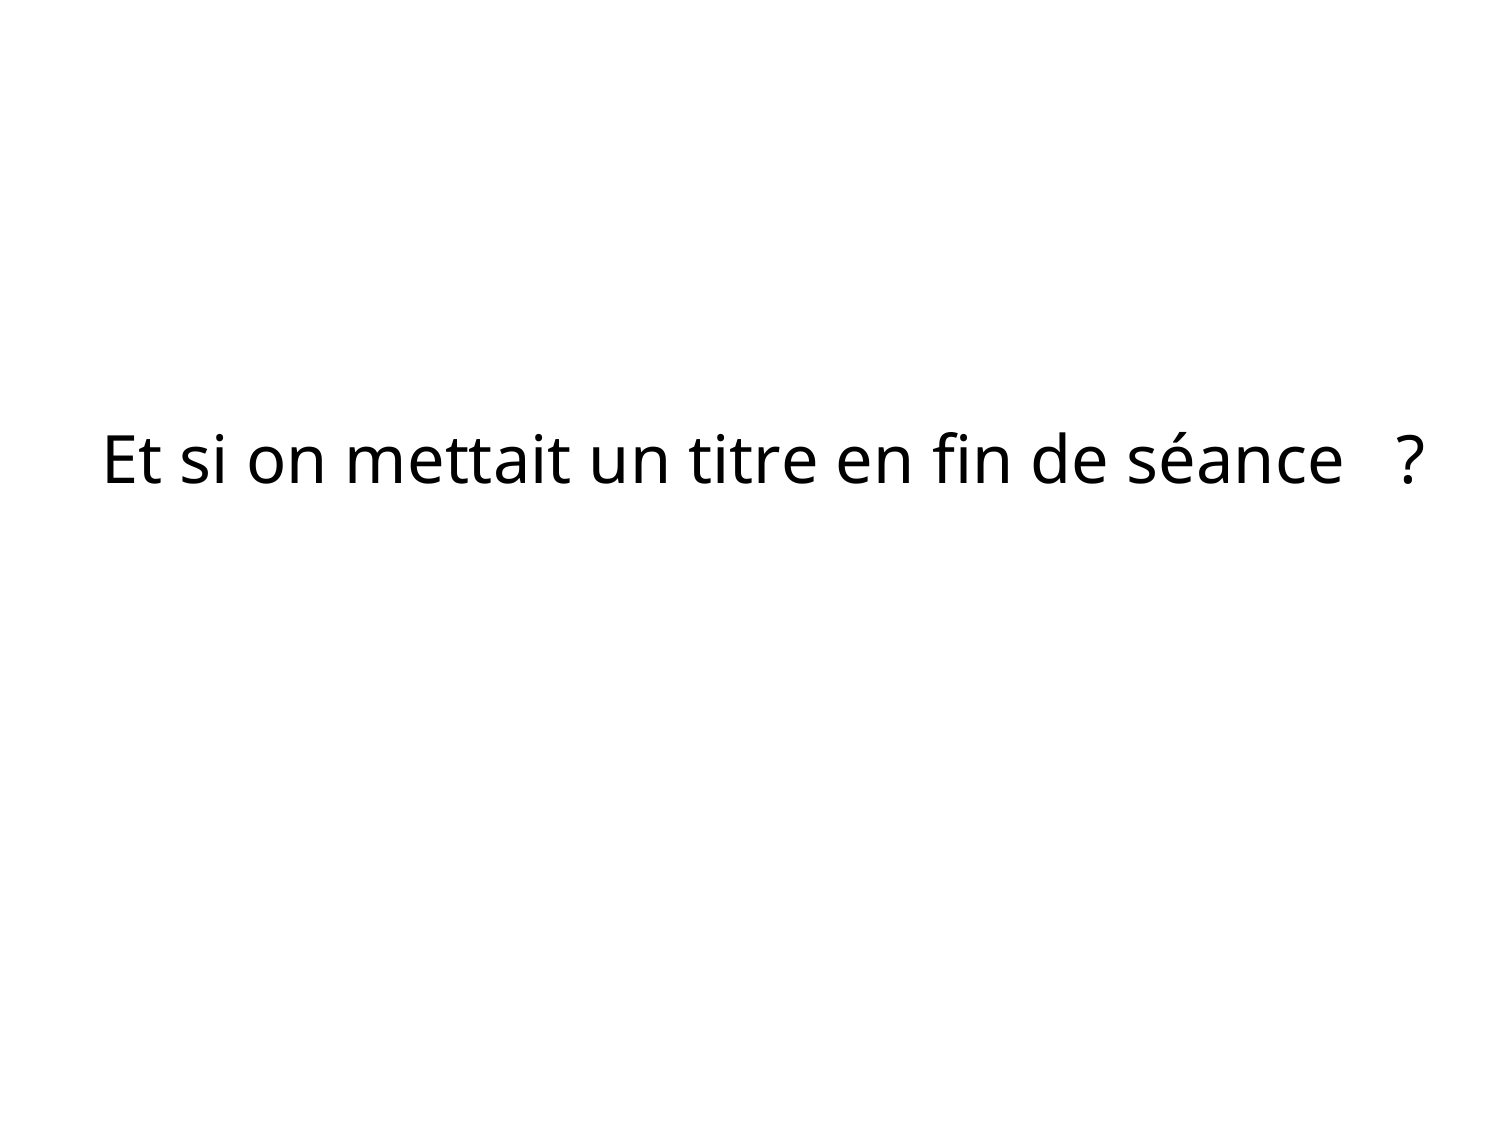

Et si on mettait un titre en fin de séance ?